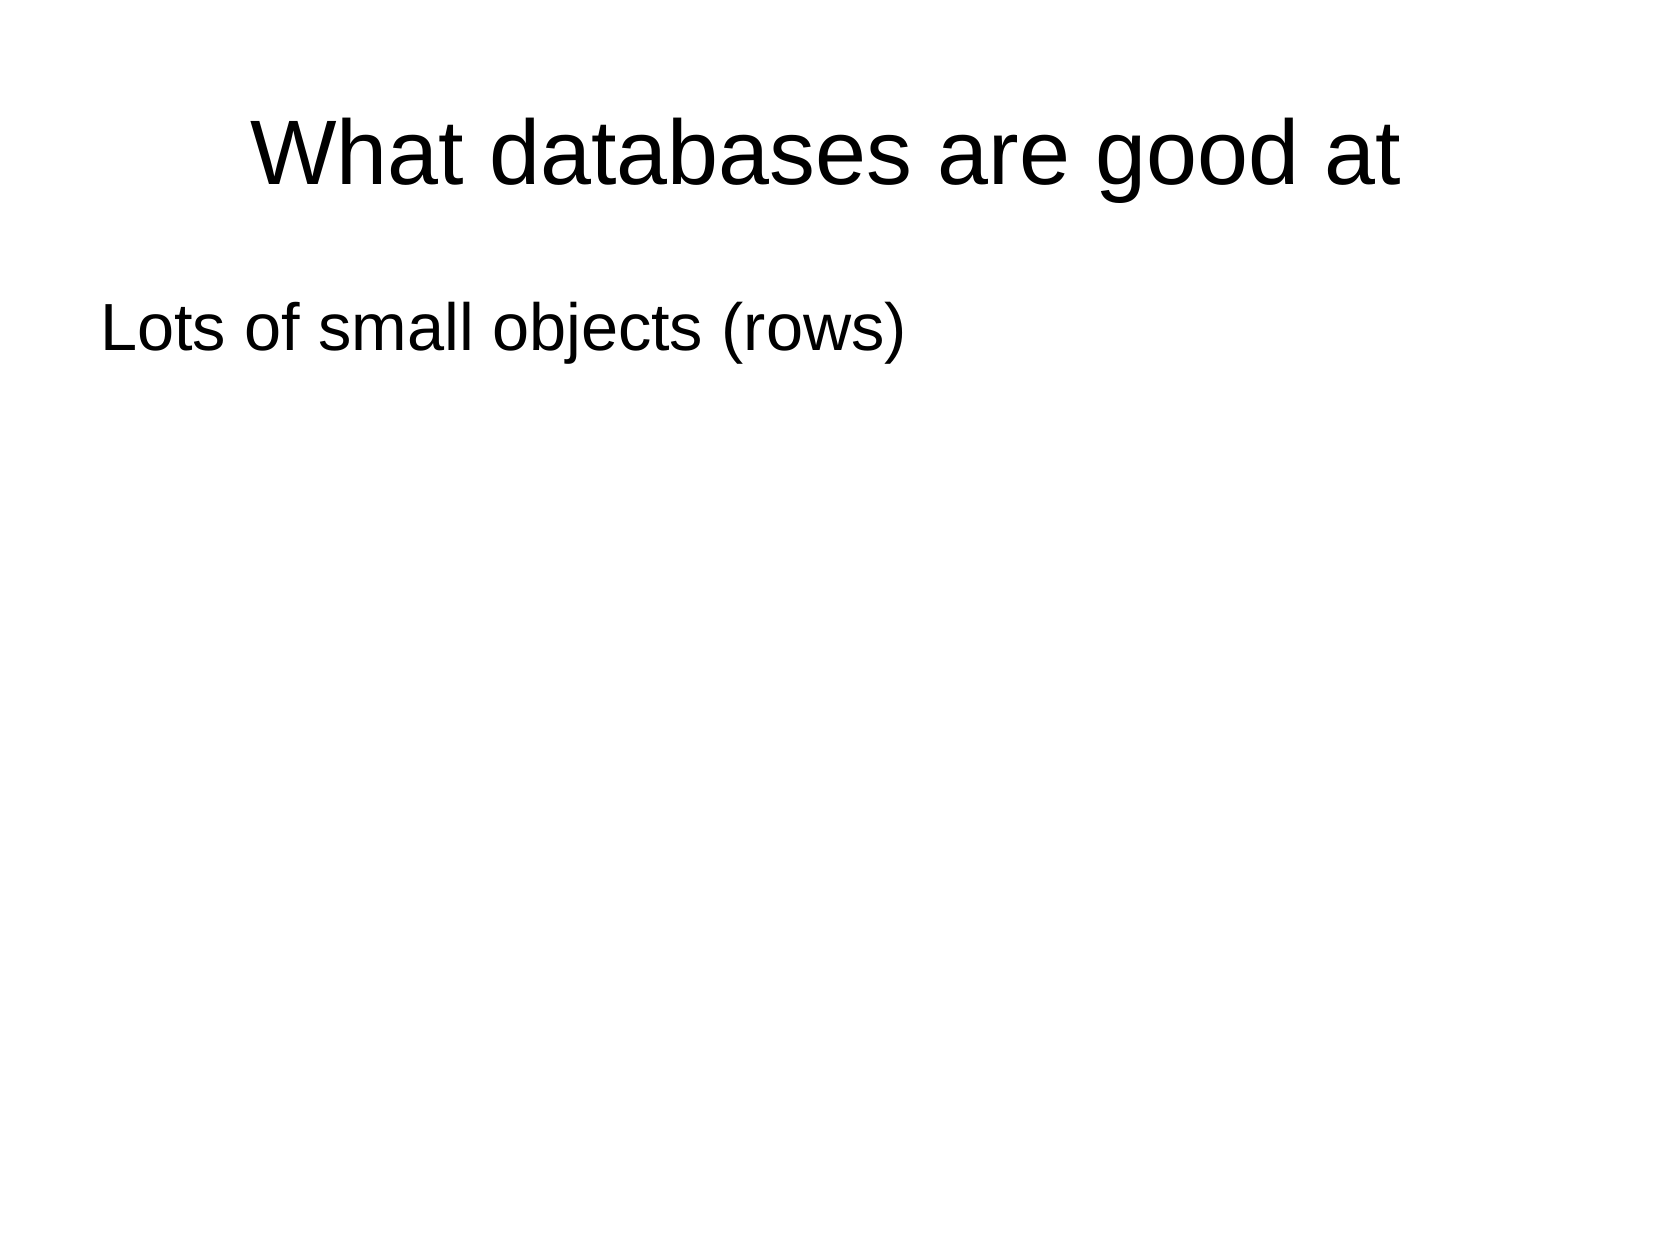

# What databases are good at
Lots of small objects (rows)